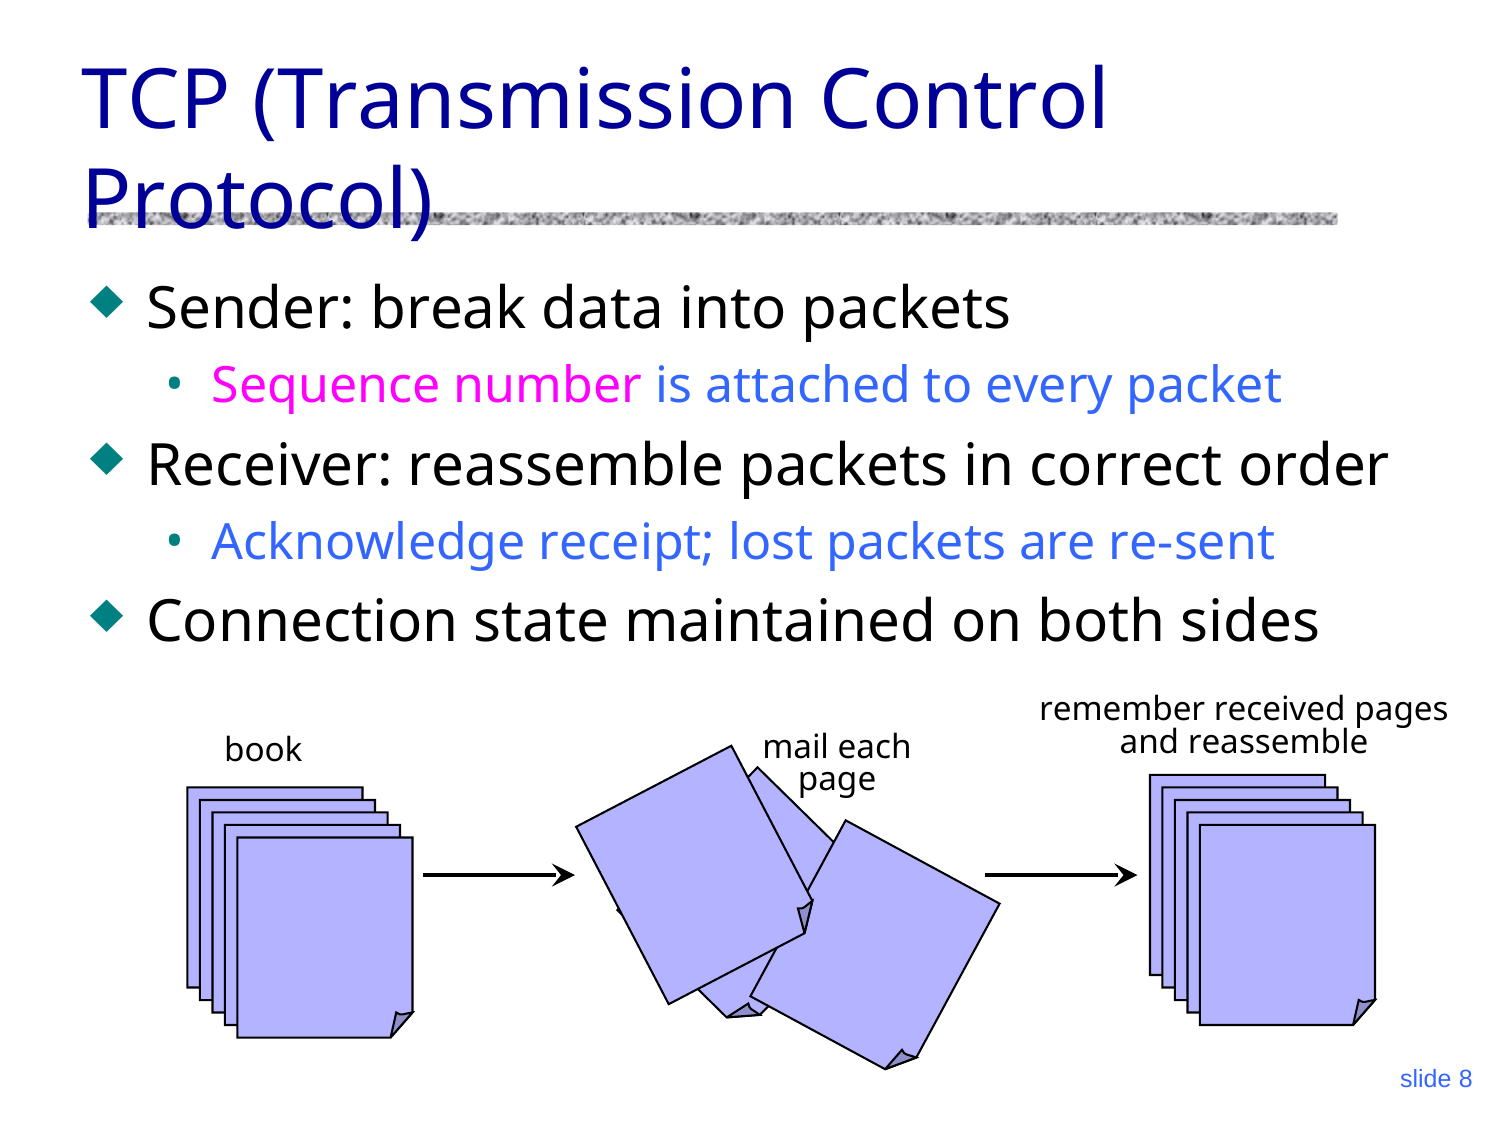

# TCP (Transmission Control Protocol)
Sender: break data into packets
Sequence number is attached to every packet
Receiver: reassemble packets in correct order
Acknowledge receipt; lost packets are re-sent
Connection state maintained on both sides
remember received pages
and reassemble
book
mail each
page
slide